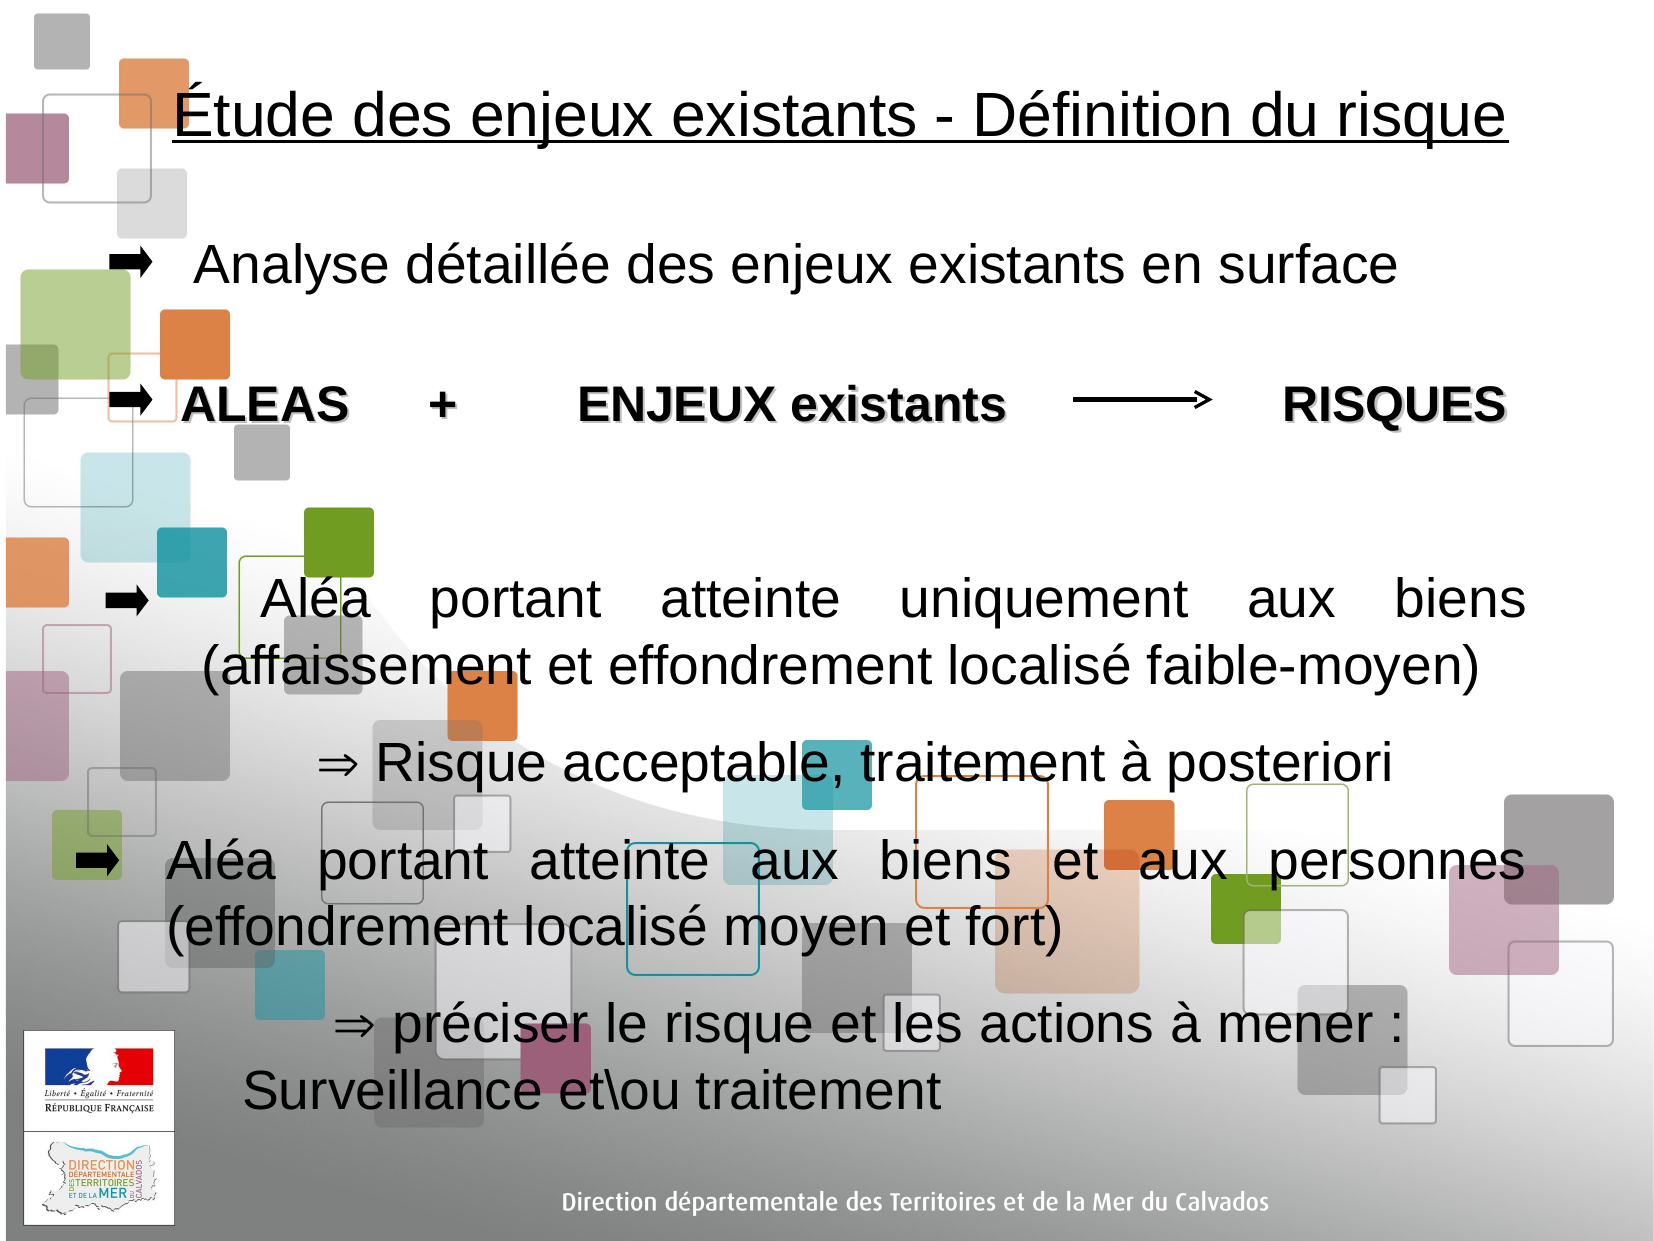

#
Étude des enjeux existants - Définition du risque
Analyse détaillée des enjeux existants en surface
ALEAS
+
ENJEUX existants
RISQUES
 Aléa portant atteinte uniquement aux biens (affaissement et effondrement localisé faible-moyen)
	 Risque acceptable, traitement à posteriori
Aléa portant atteinte aux biens et aux personnes (effondrement localisé moyen et fort)
	  préciser le risque et les actions à mener : 	 Surveillance et\ou traitement